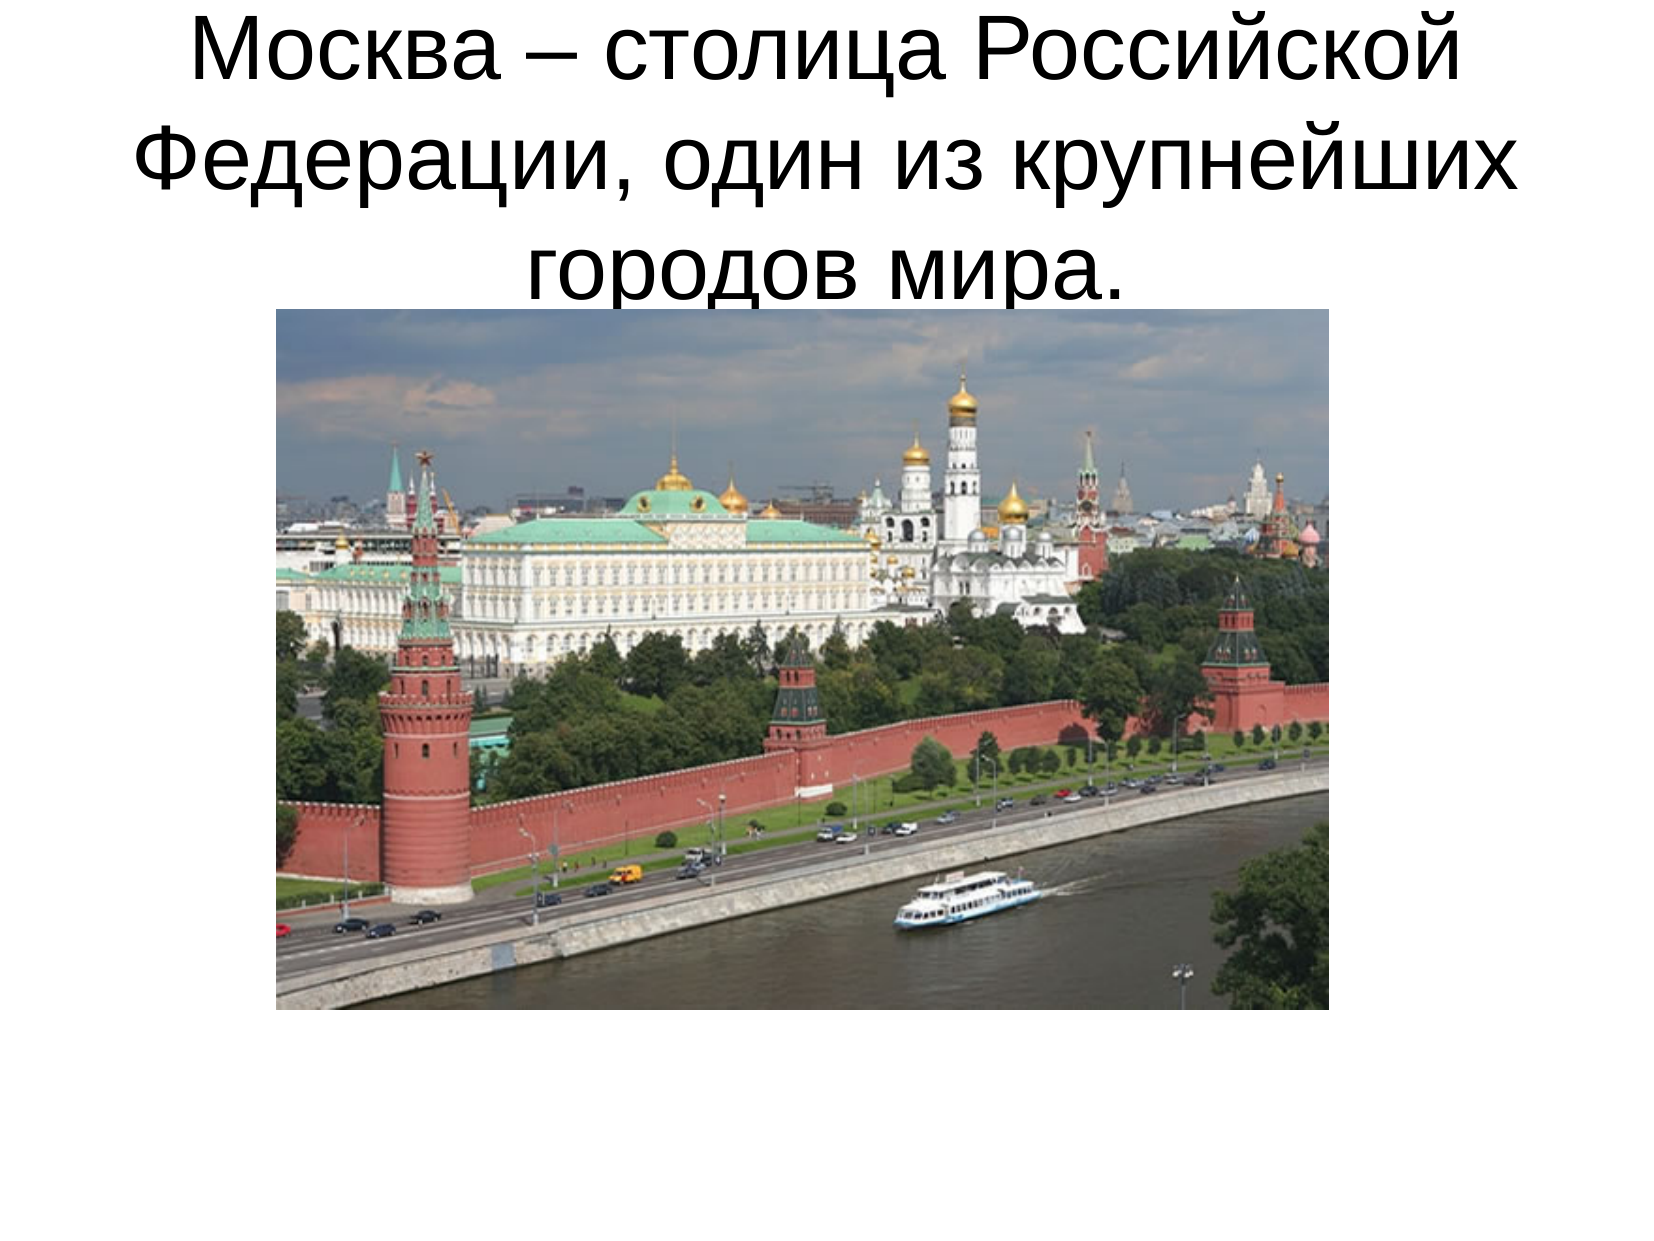

# Москва – столица Российской Федерации, один из крупнейших городов мира.